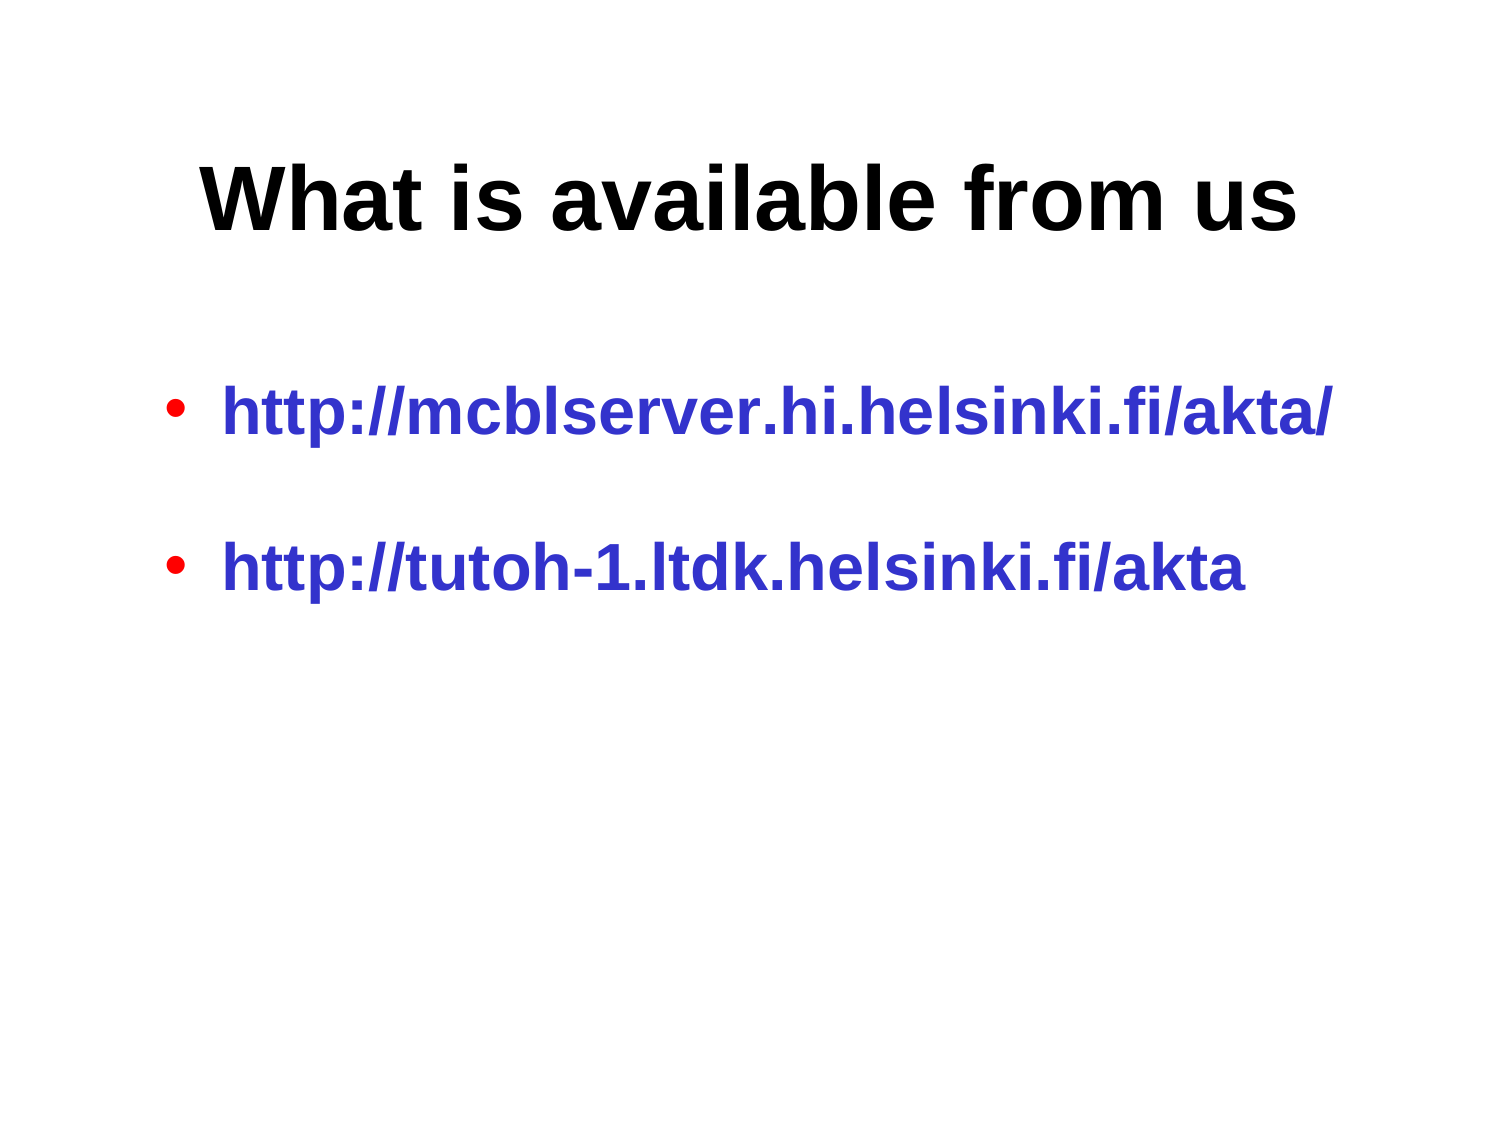

# What is available from us
http://mcblserver.hi.helsinki.fi/akta/
http://tutoh-1.ltdk.helsinki.fi/akta